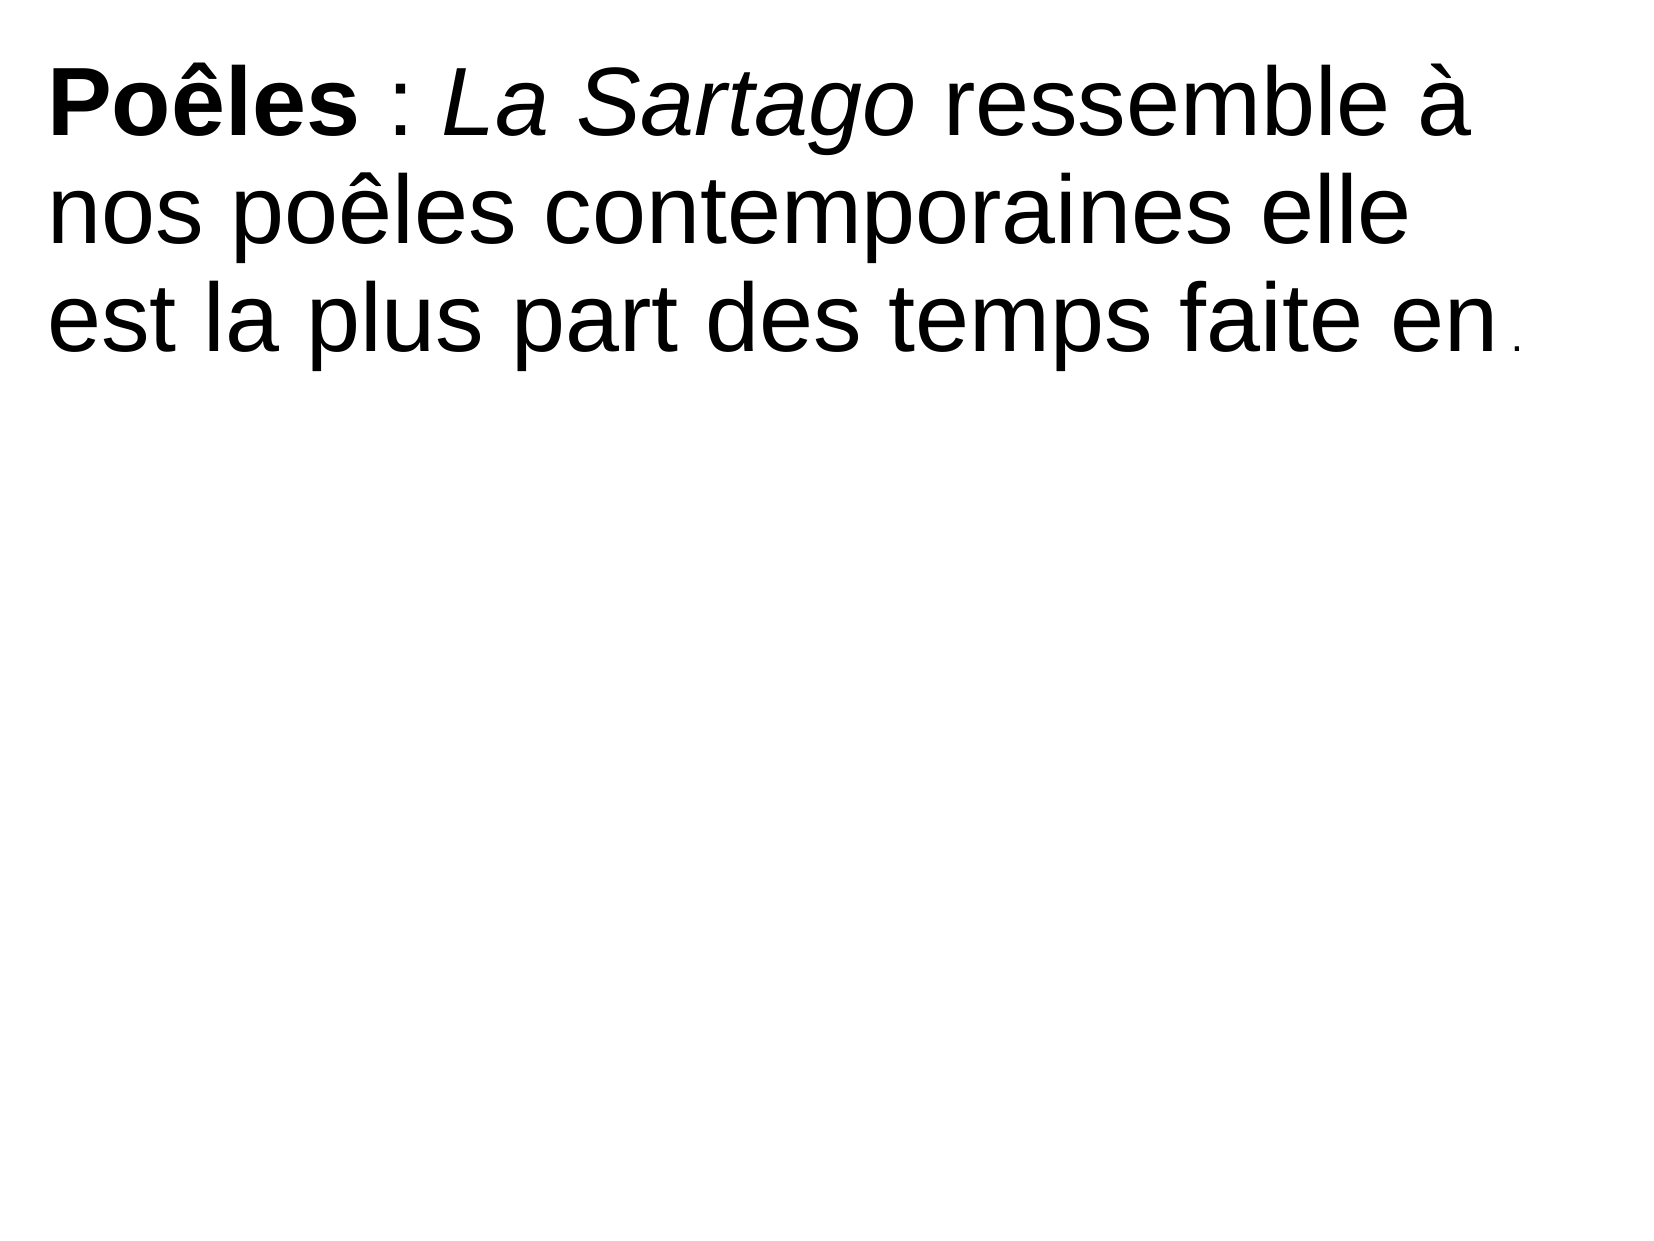

# Poêles : La Sartago ressemble à nos poêles contemporaines elle est la plus part des temps faite en .